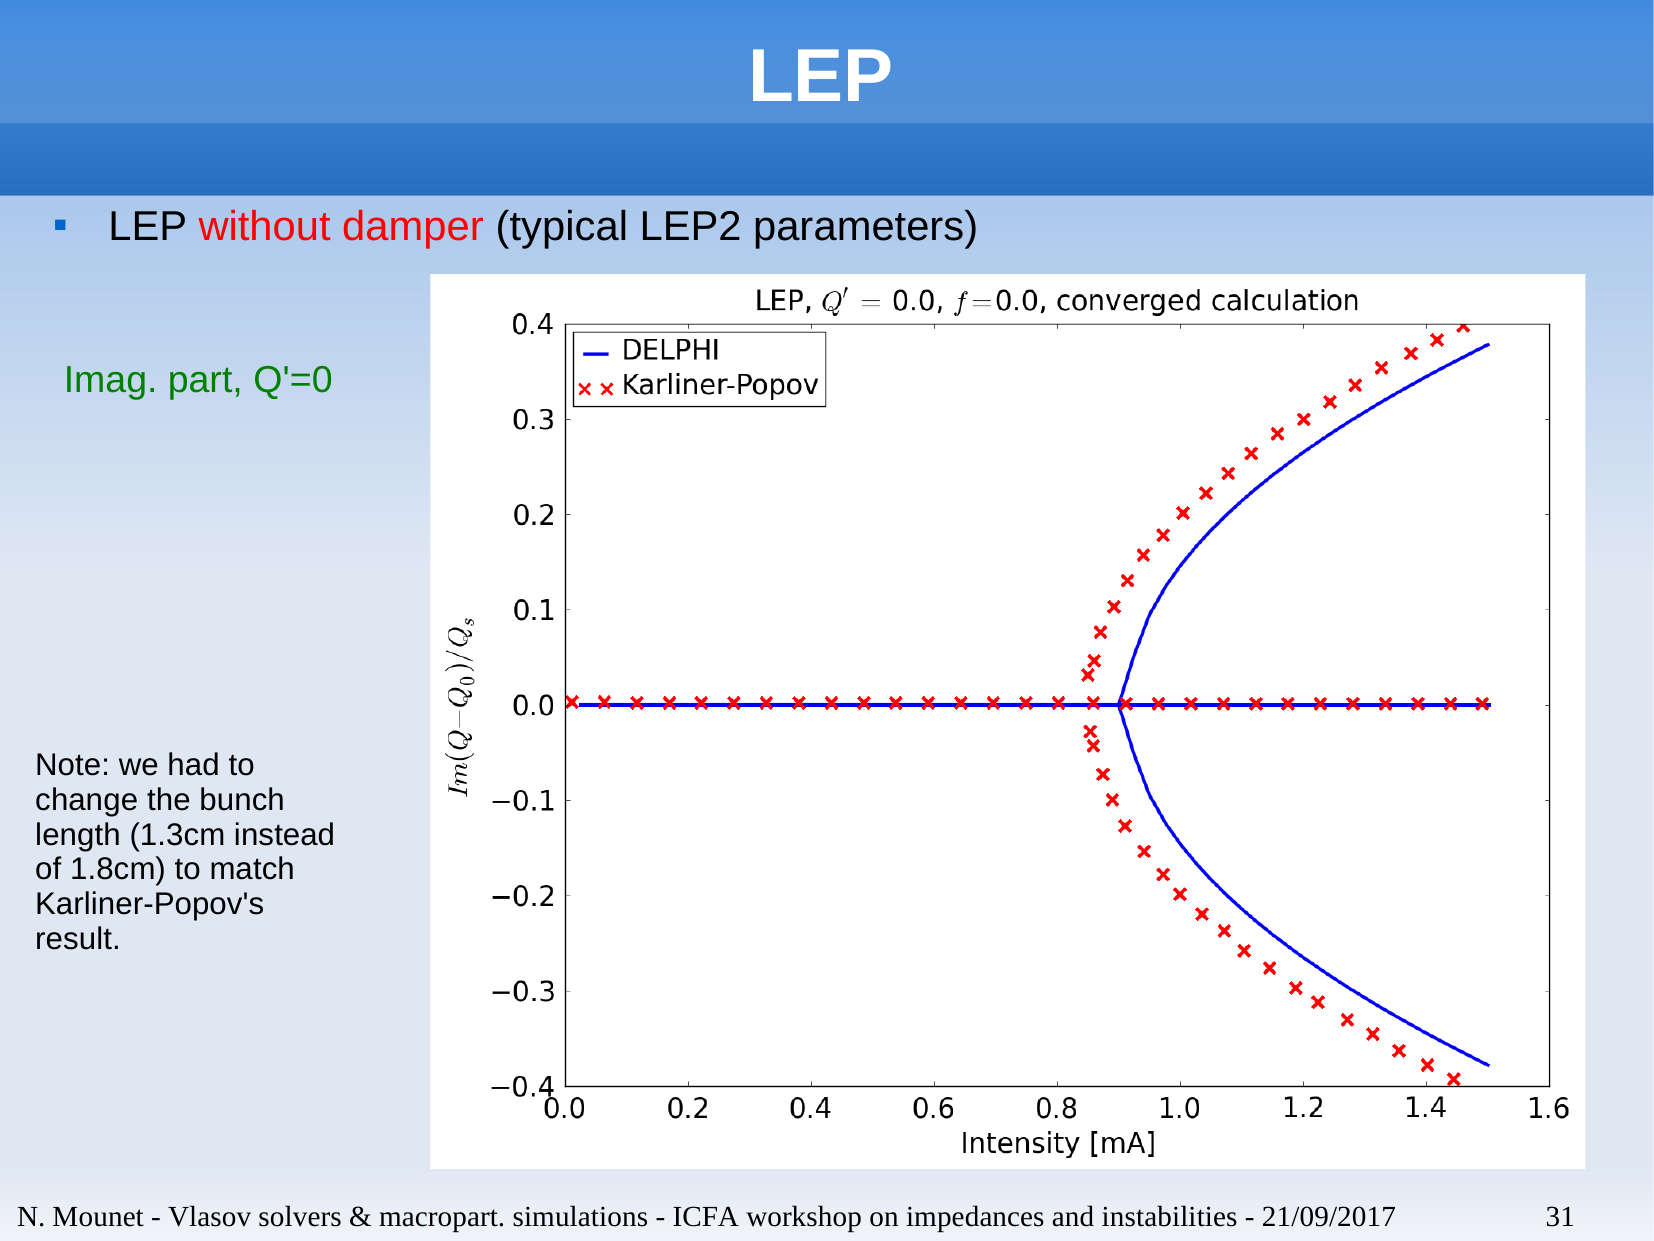

# LEP
LEP without damper (typical LEP2 parameters)
Imag. part, Q'=0
Note: we had to change the bunch length (1.3cm instead of 1.8cm) to match Karliner-Popov's result.
N. Mounet - Vlasov solvers & macropart. simulations - ICFA workshop on impedances and instabilities - 21/09/2017
31